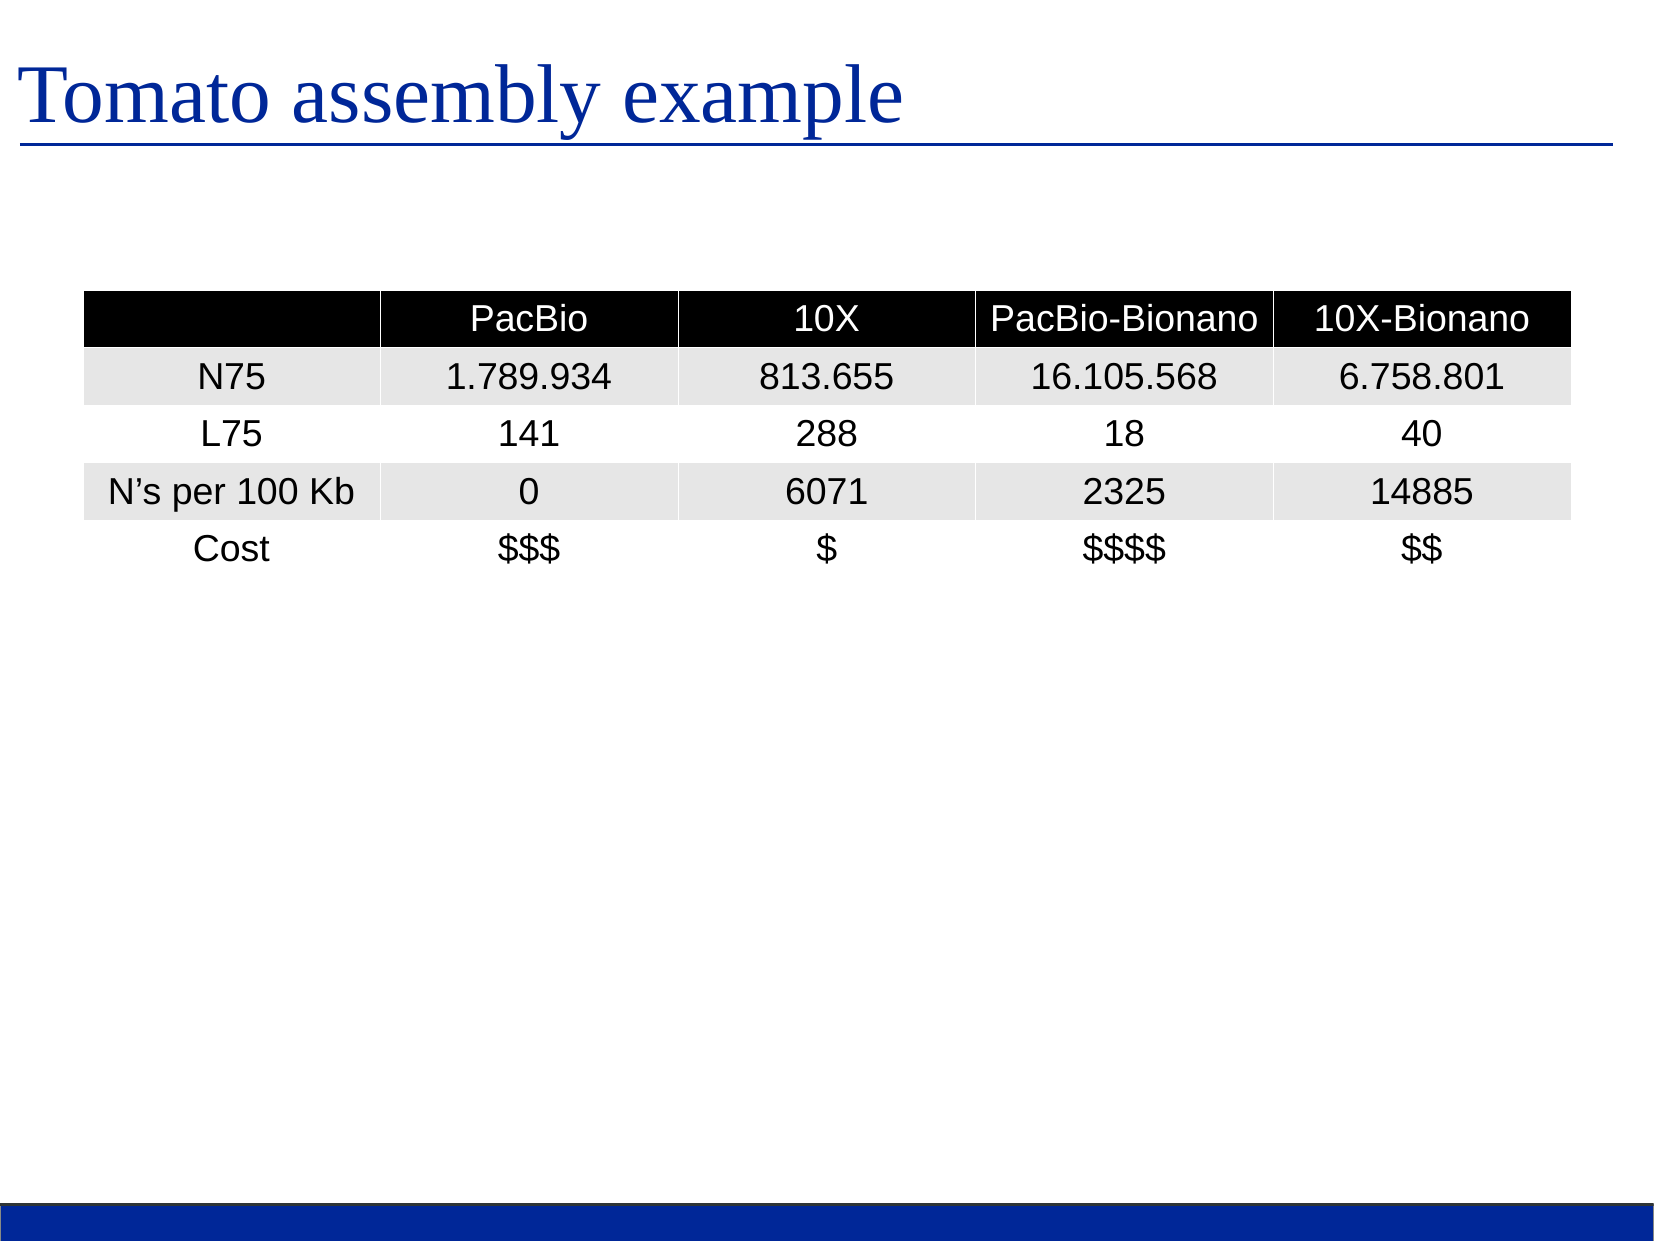

# Tomato assembly example
| | PacBio | 10X | PacBio-Bionano | 10X-Bionano |
| --- | --- | --- | --- | --- |
| N75 | 1.789.934 | 813.655 | 16.105.568 | 6.758.801 |
| L75 | 141 | 288 | 18 | 40 |
| N’s per 100 Kb | 0 | 6071 | 2325 | 14885 |
| Cost | $$$ | $ | $$$$ | $$ |